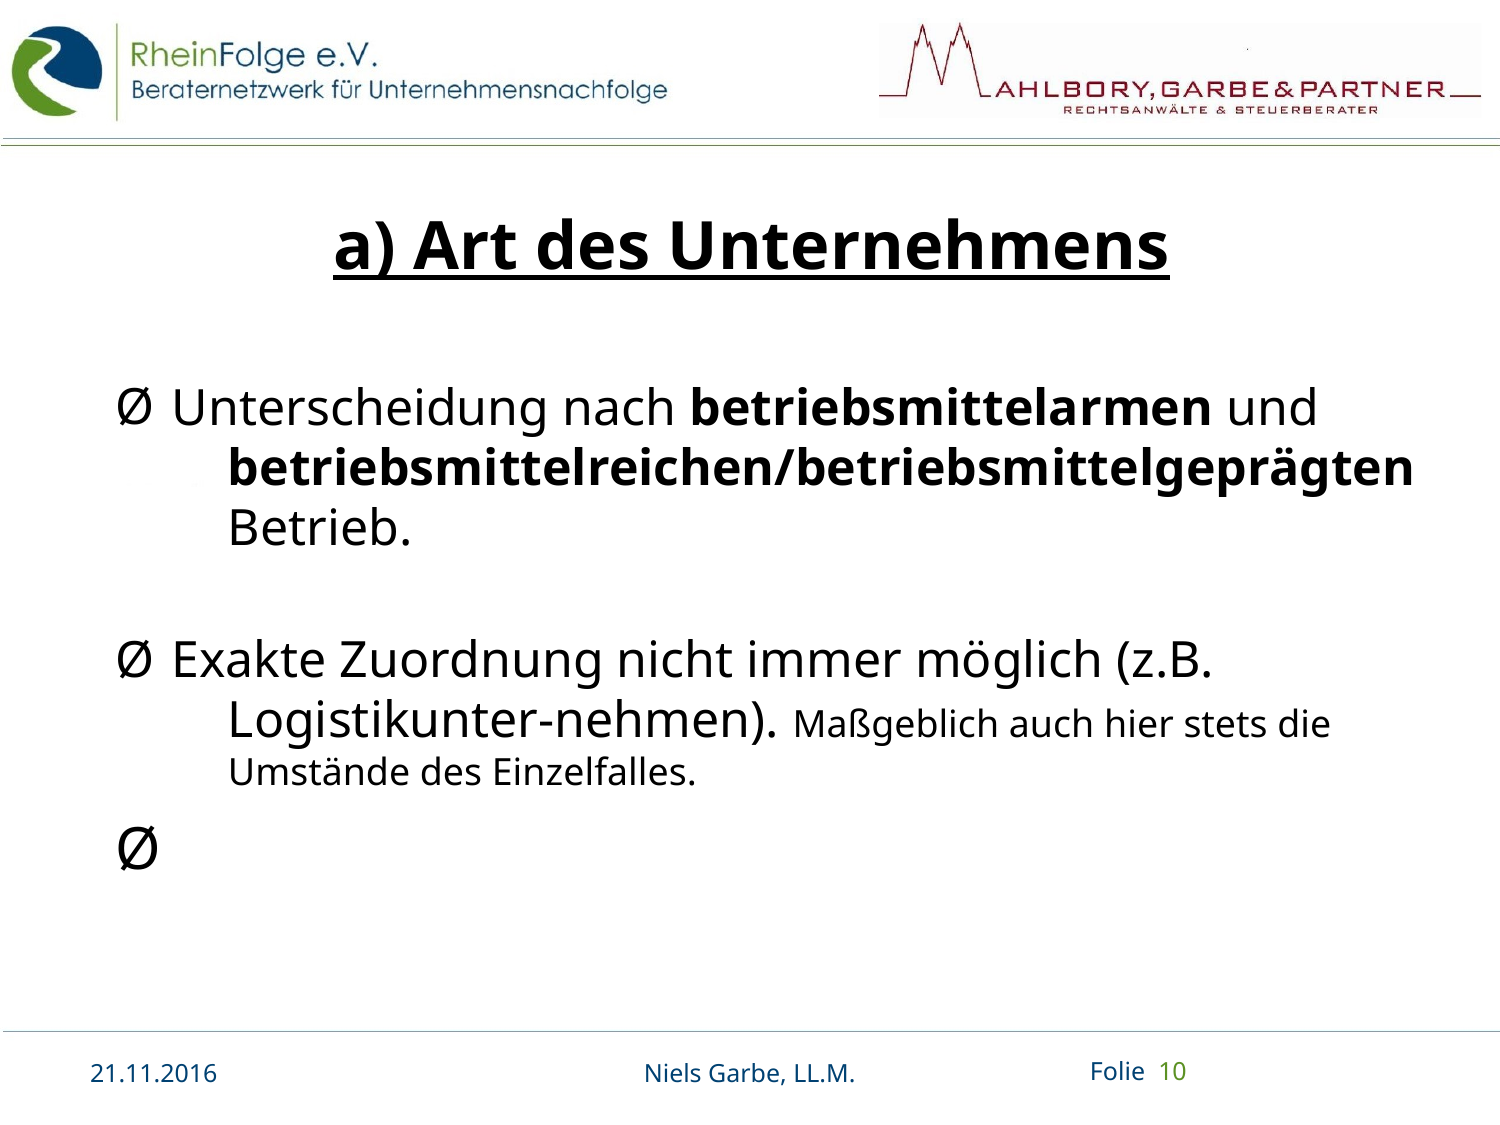

# a) Art des Unternehmens
Unterscheidung nach betriebsmittelarmen und betriebsmittelreichen/betriebsmittelgeprägten Betrieb.
Exakte Zuordnung nicht immer möglich (z.B. Logistikunter-nehmen). Maßgeblich auch hier stets die Umstände des Einzelfalles.
21.11.2016
Niels Garbe, LL.M.
Folie 9